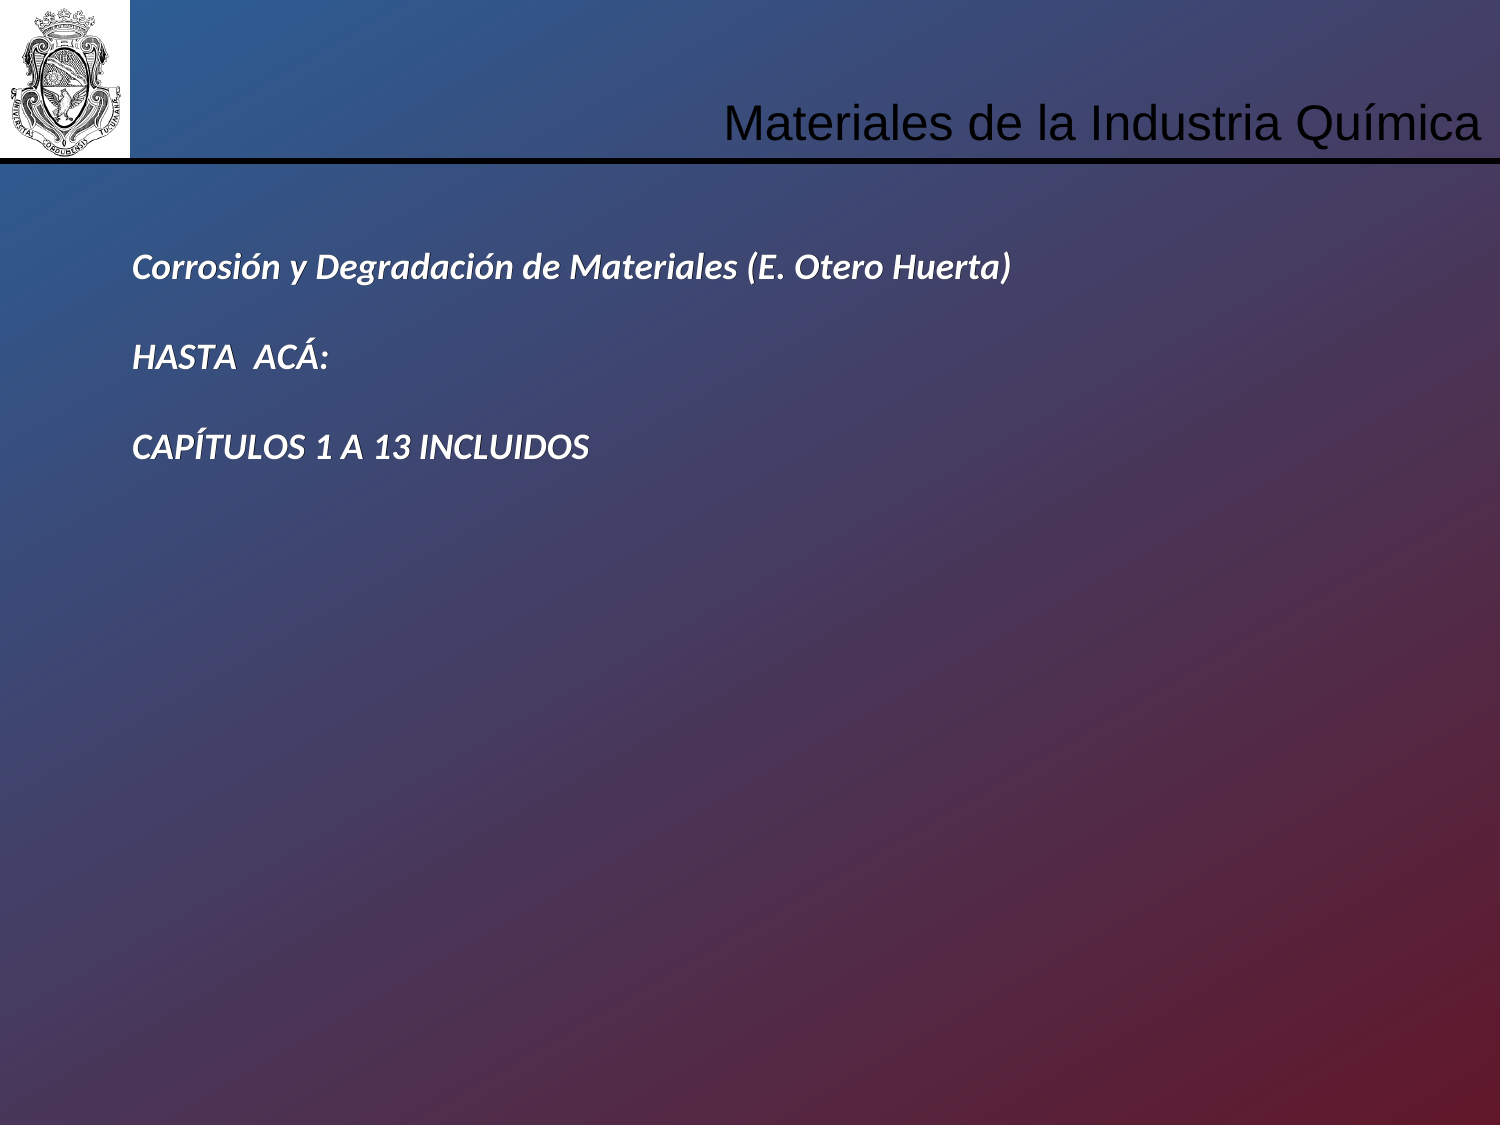

Materiales de la Industria Química
Corrosión y Degradación de Materiales (E. Otero Huerta)
HASTA ACÁ:
CAPÍTULOS 1 A 13 INCLUIDOS